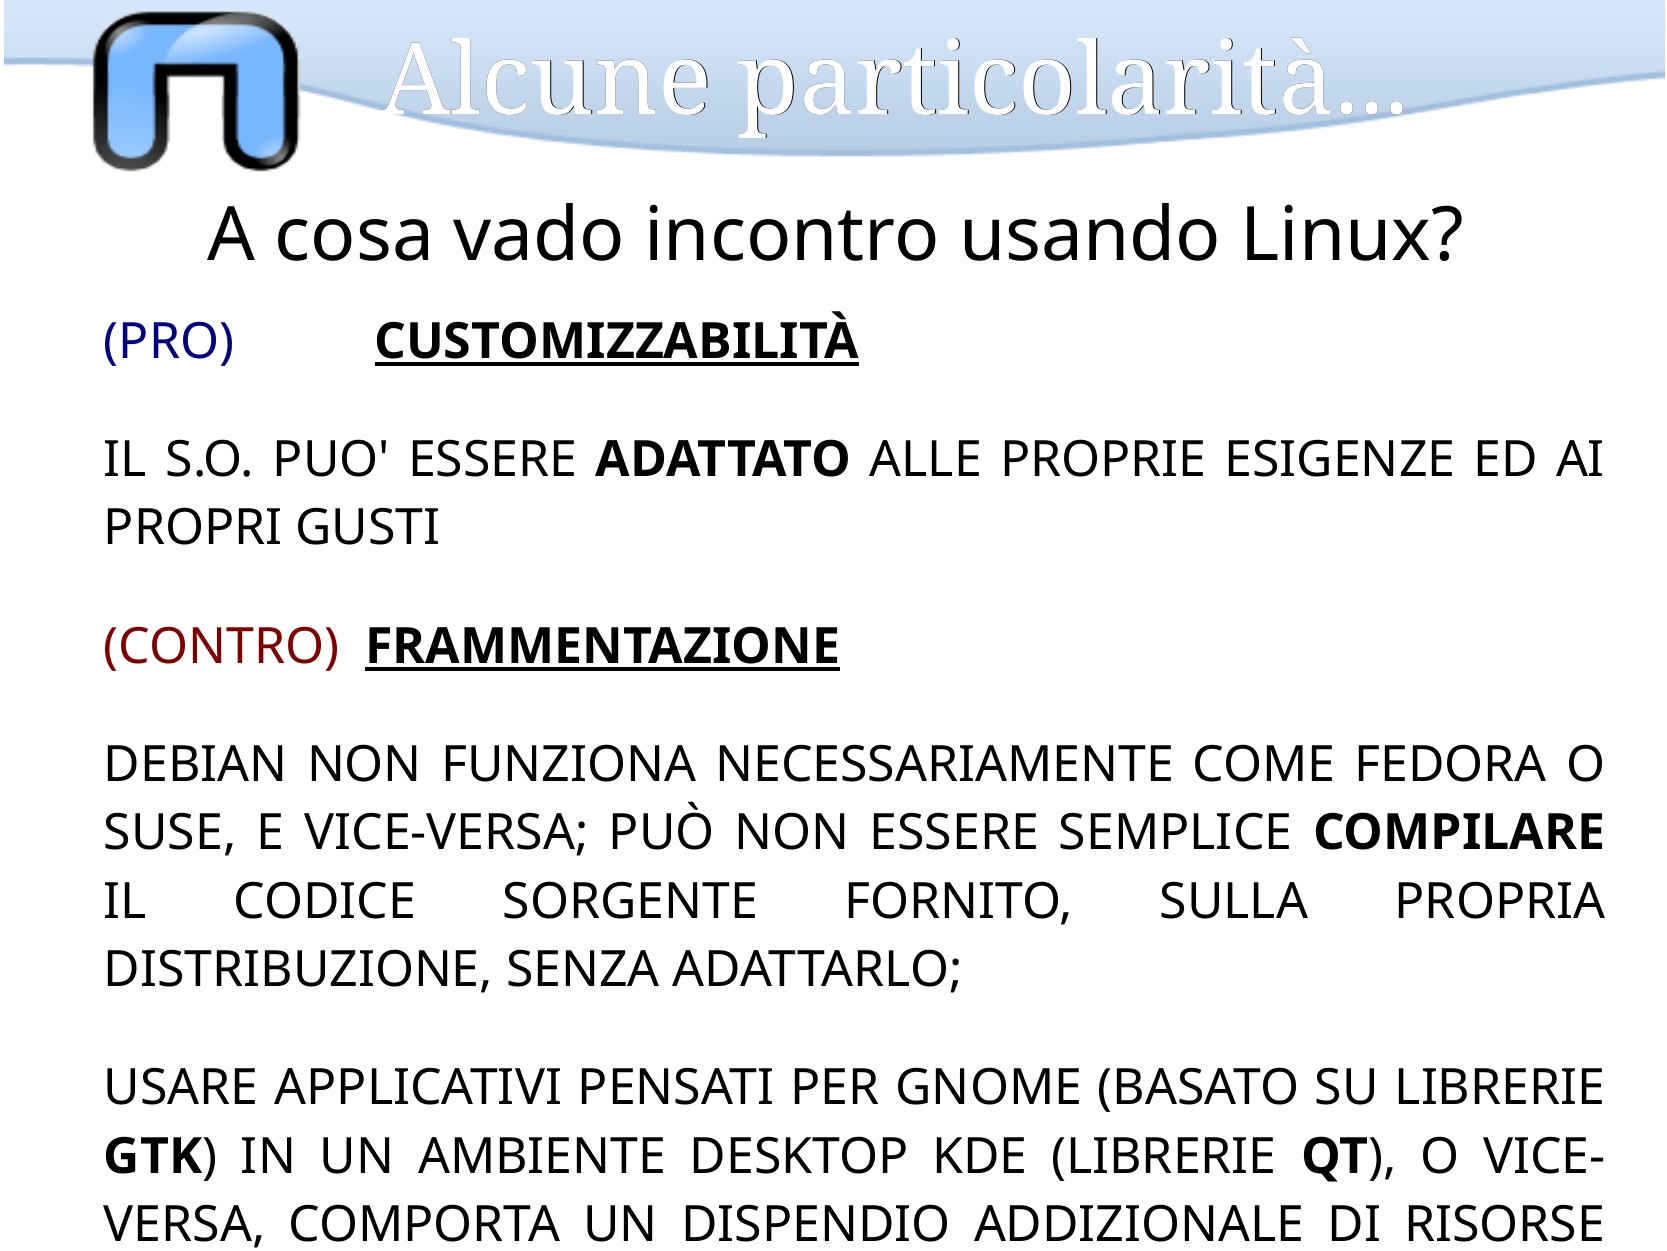

Alcune particolarità...
# A cosa vado incontro usando Linux?
(PRO) 	 CUSTOMIZZABILITÀ
IL S.O. PUO' ESSERE ADATTATO ALLE PROPRIE ESIGENZE ED AI PROPRI GUSTI
(CONTRO) FRAMMENTAZIONE
DEBIAN NON FUNZIONA NECESSARIAMENTE COME FEDORA O SUSE, E VICE-VERSA; PUÒ NON ESSERE SEMPLICE COMPILARE IL CODICE SORGENTE FORNITO, SULLA PROPRIA DISTRIBUZIONE, SENZA ADATTARLO;
USARE APPLICATIVI PENSATI PER GNOME (BASATO SU LIBRERIE GTK) IN UN AMBIENTE DESKTOP KDE (LIBRERIE QT), O VICE-VERSA, COMPORTA UN DISPENDIO ADDIZIONALE DI RISORSE DI SISTEMA.